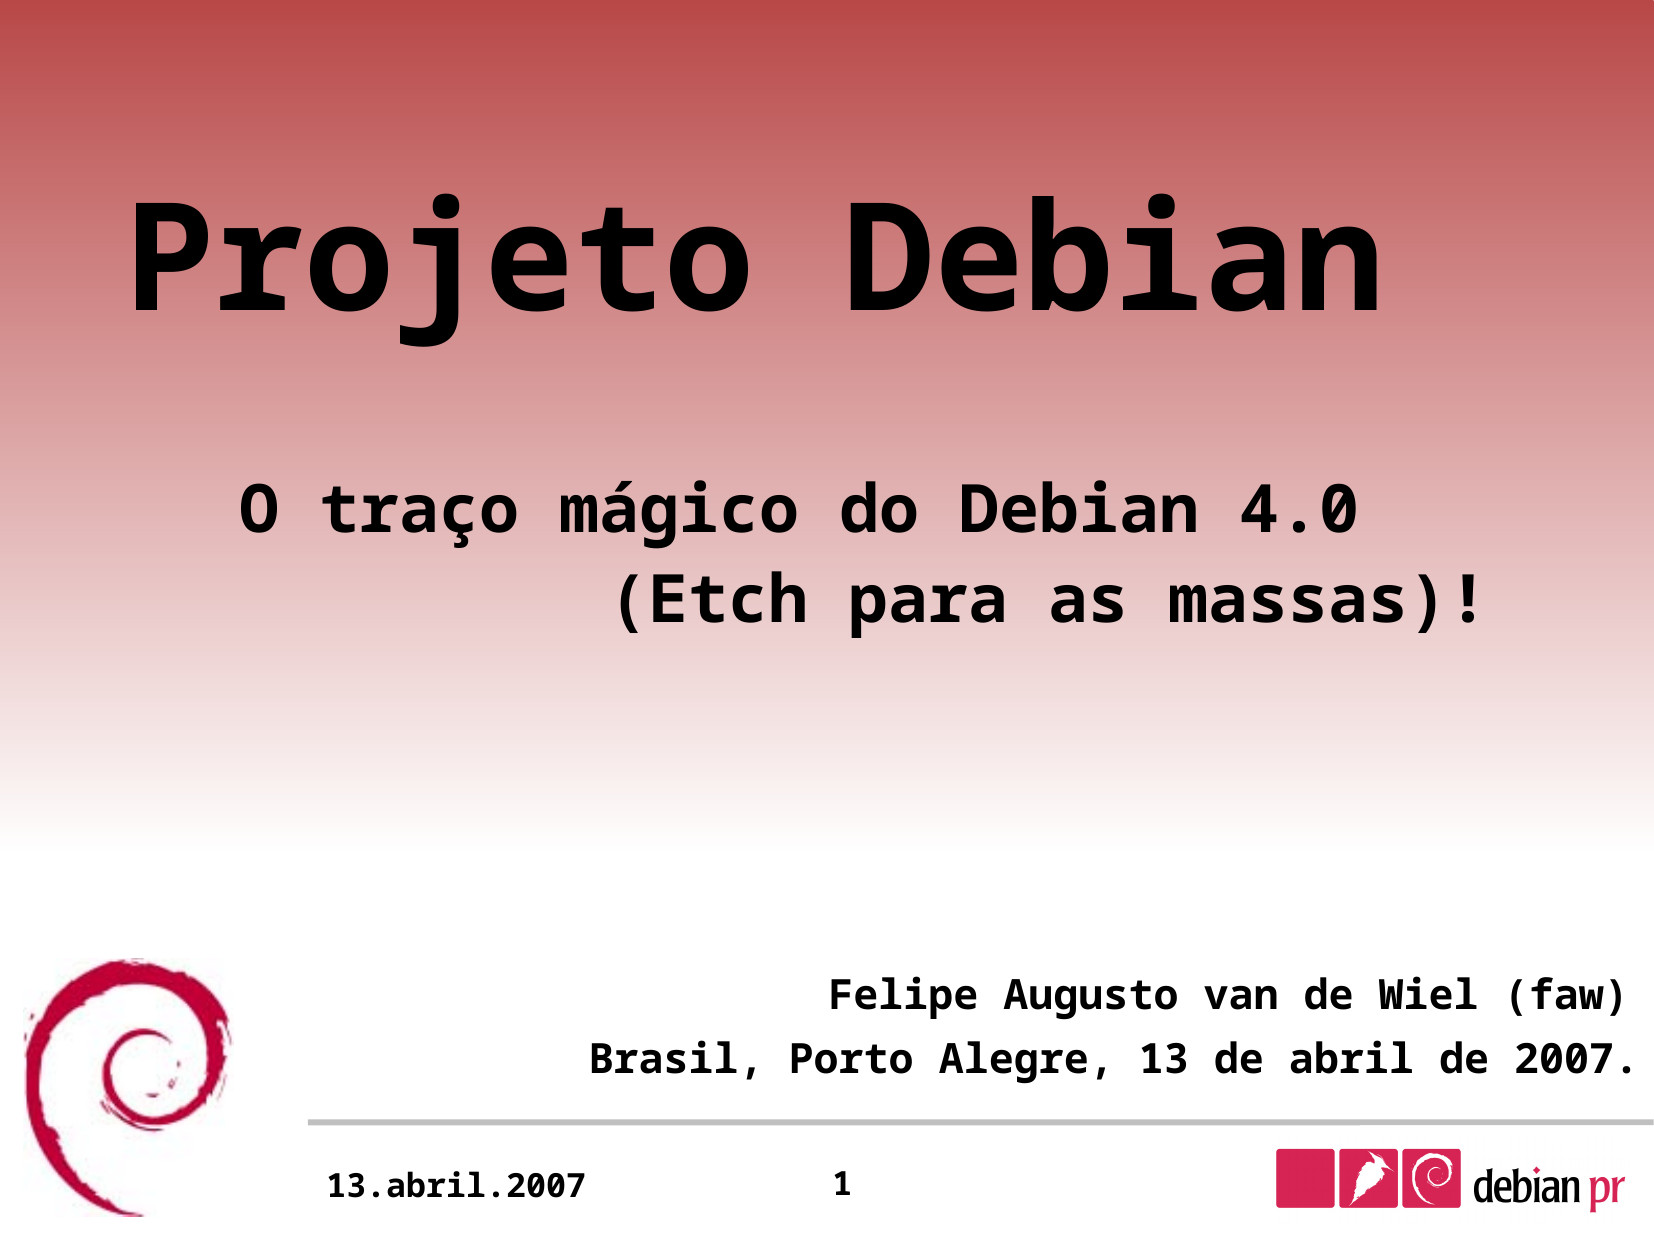

Projeto Debian
O traço mágico do Debian 4.0
					(Etch para as massas)!
Felipe Augusto van de Wiel (faw)
Brasil, Porto Alegre, 13 de abril de 2007.